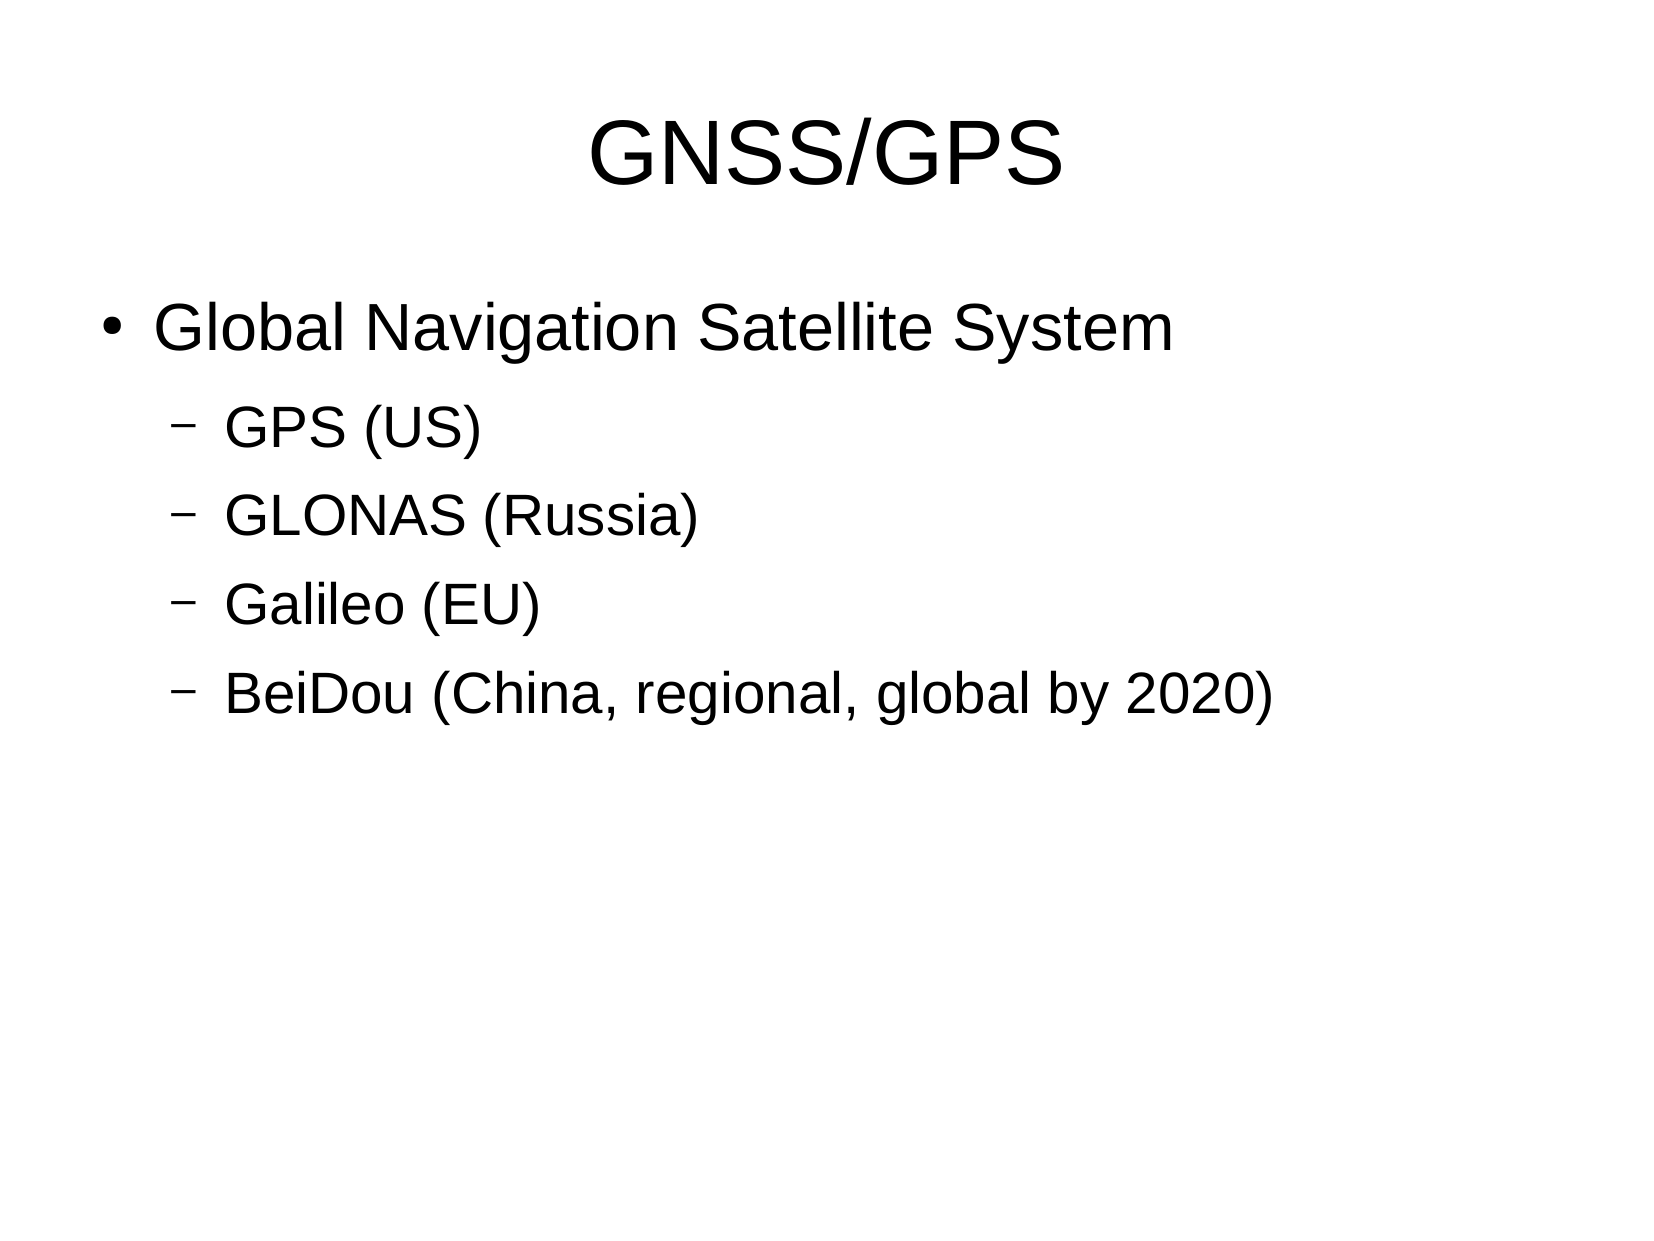

# GNSS/GPS
Global Navigation Satellite System
GPS (US)
GLONAS (Russia)
Galileo (EU)
BeiDou (China, regional, global by 2020)